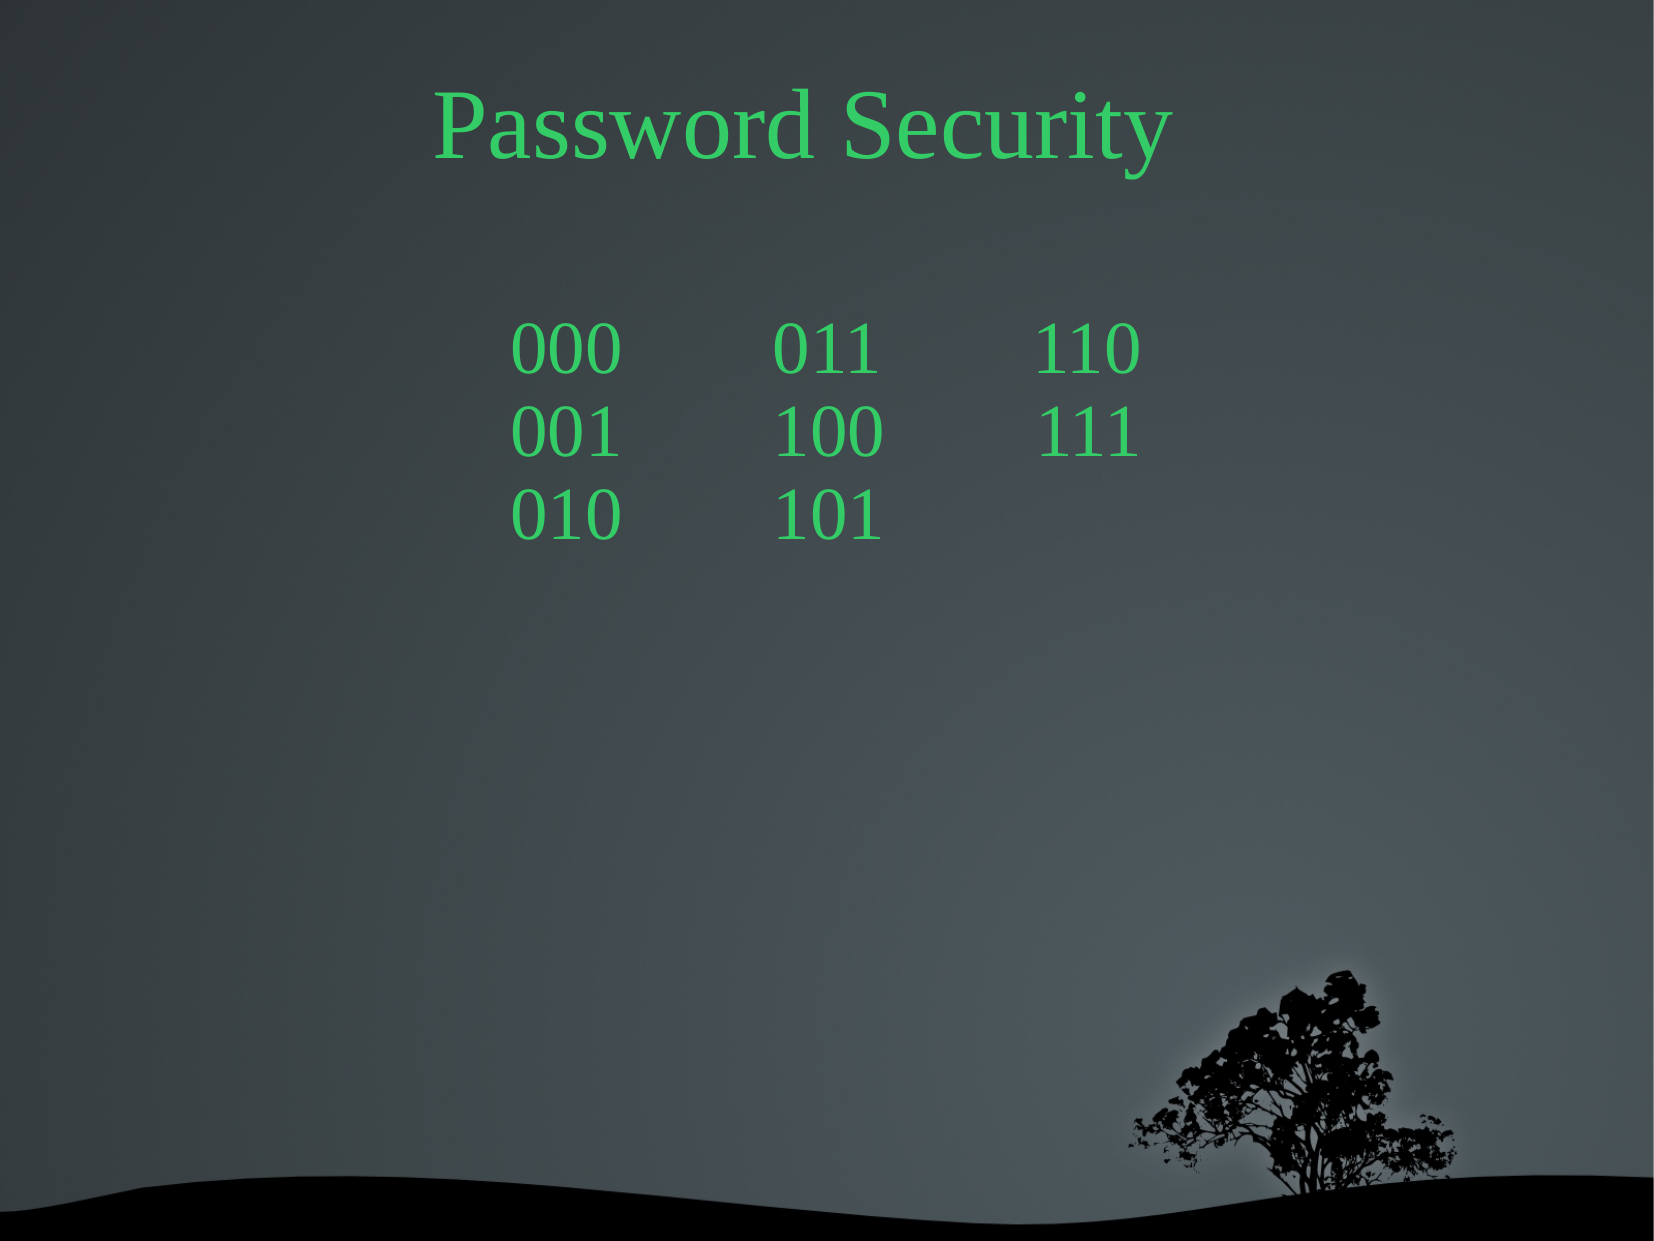

Password Security
000 011 110
001 100 111
010 101